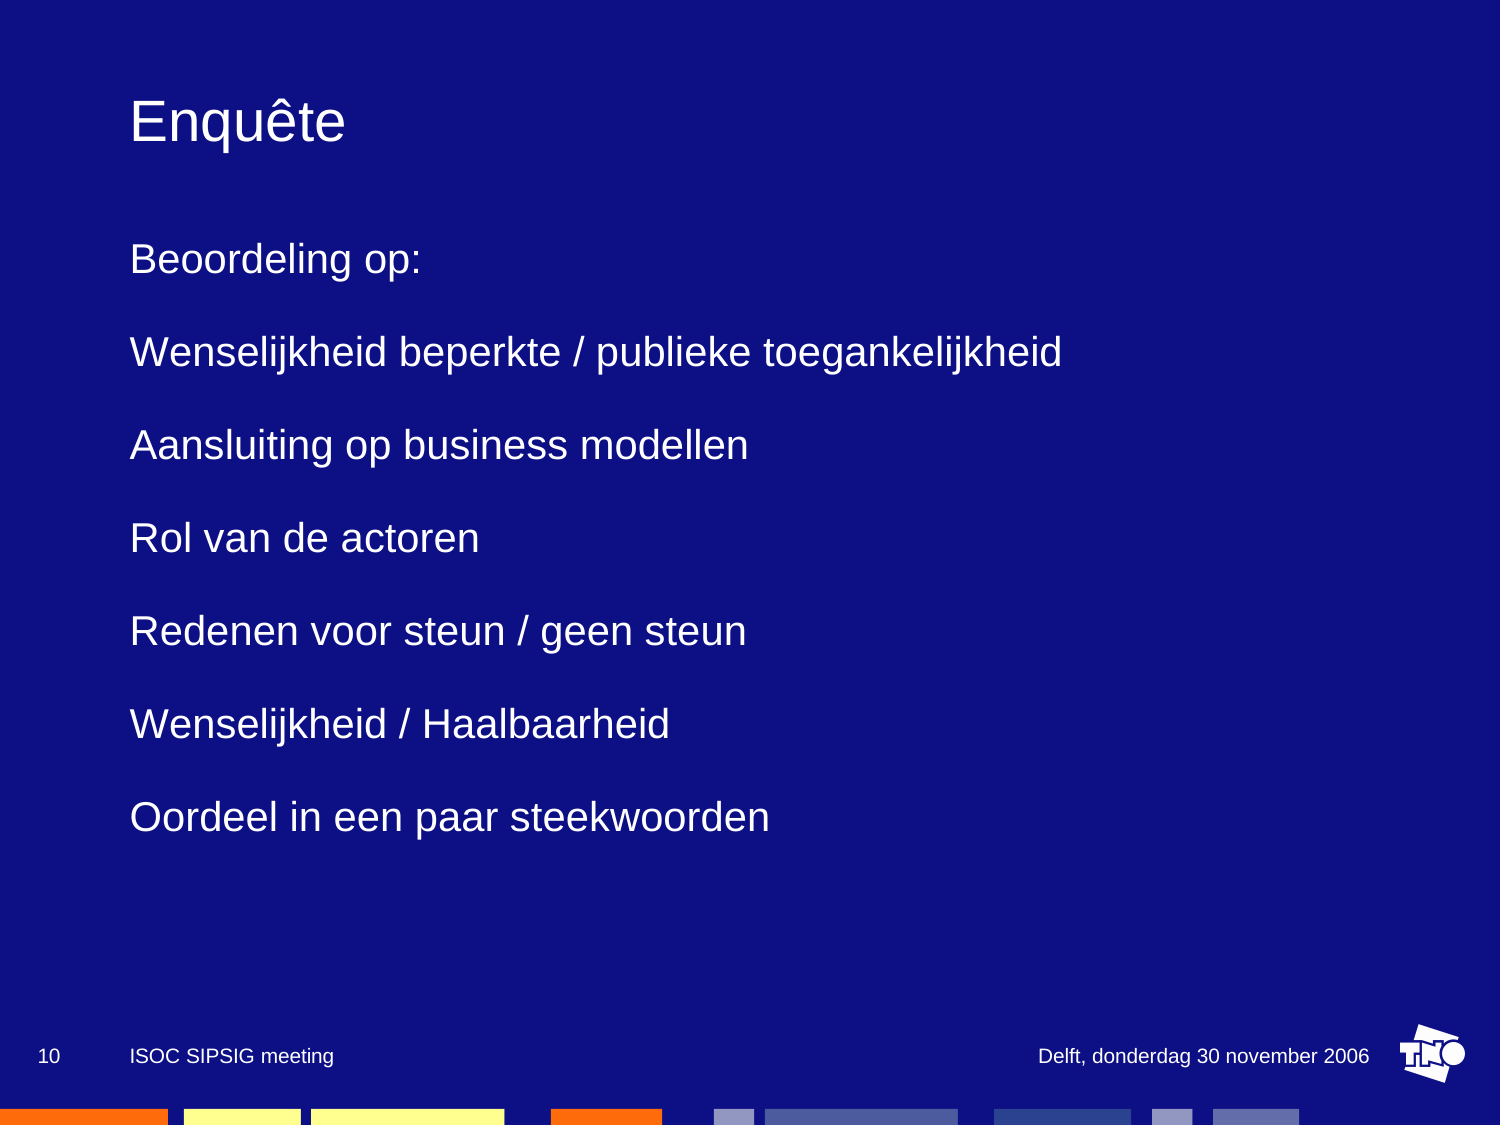

# Enquête
Beoordeling op:
Wenselijkheid beperkte / publieke toegankelijkheid
Aansluiting op business modellen
Rol van de actoren
Redenen voor steun / geen steun
Wenselijkheid / Haalbaarheid
Oordeel in een paar steekwoorden
10
ISOC SIPSIG meeting
Delft, donderdag 30 november 2006